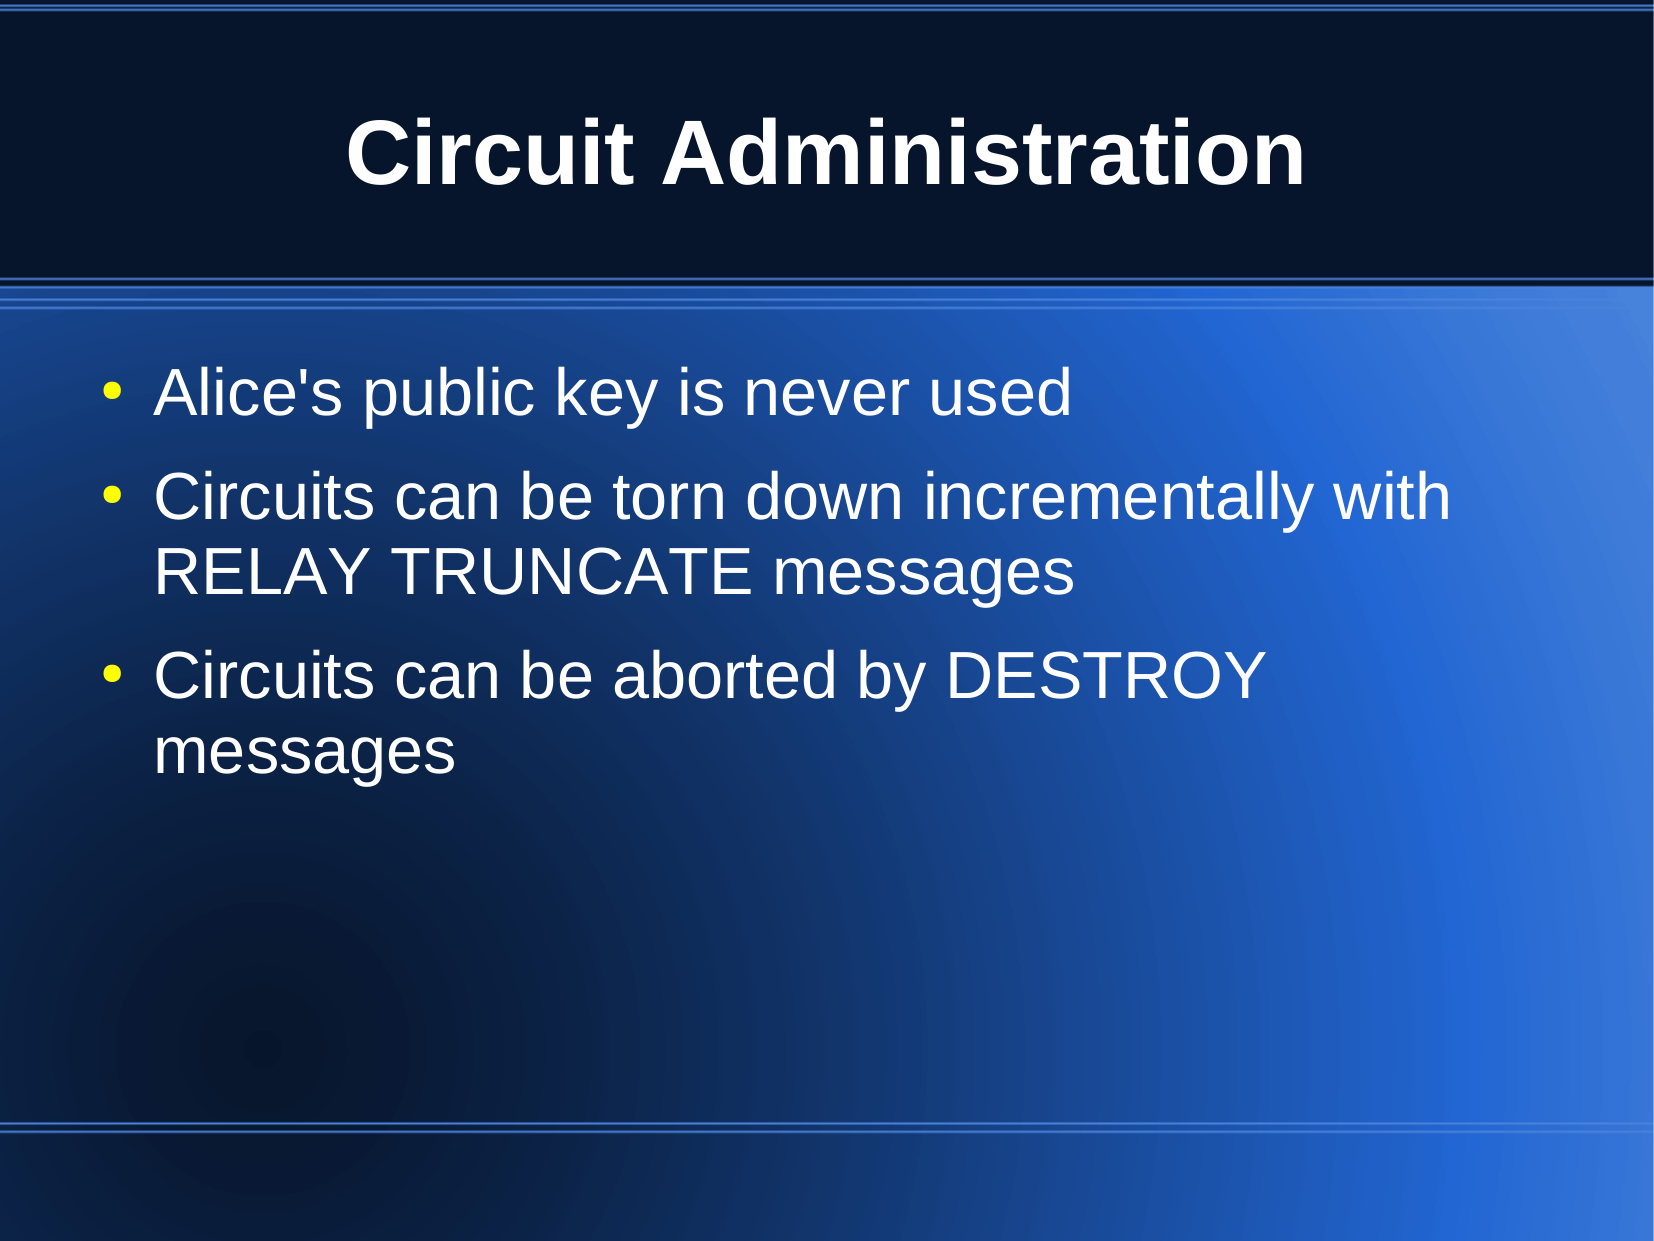

# Circuit Administration
Alice's public key is never used
Circuits can be torn down incrementally with RELAY TRUNCATE messages
Circuits can be aborted by DESTROY messages